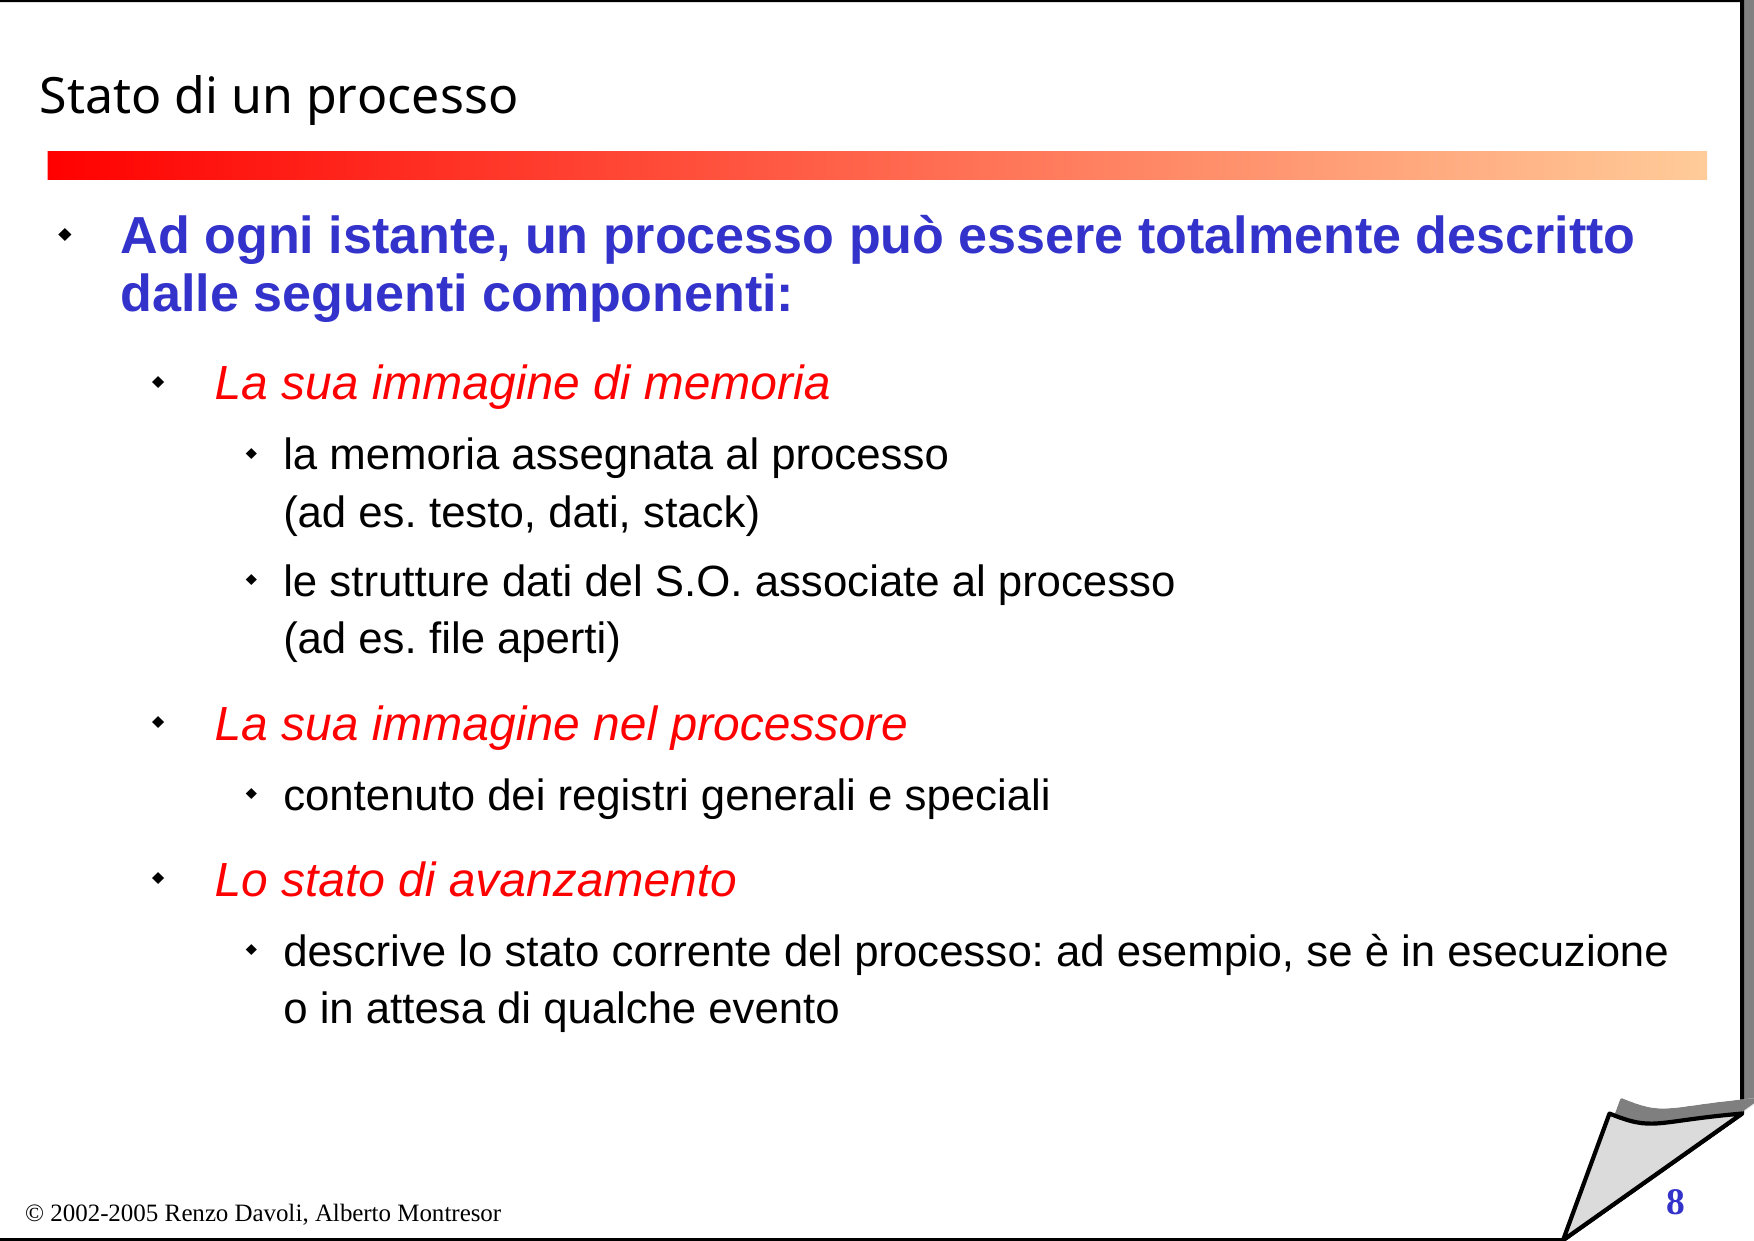

# Stato di un processo
Ad ogni istante, un processo può essere totalmente descritto dalle seguenti componenti:
La sua immagine di memoria
la memoria assegnata al processo
(ad es. testo, dati, stack)
le strutture dati del S.O. associate al processo
(ad es. file aperti)
La sua immagine nel processore
contenuto dei registri generali e speciali
Lo stato di avanzamento
descrive lo stato corrente del processo: ad esempio, se è in esecuzione o in attesa di qualche evento